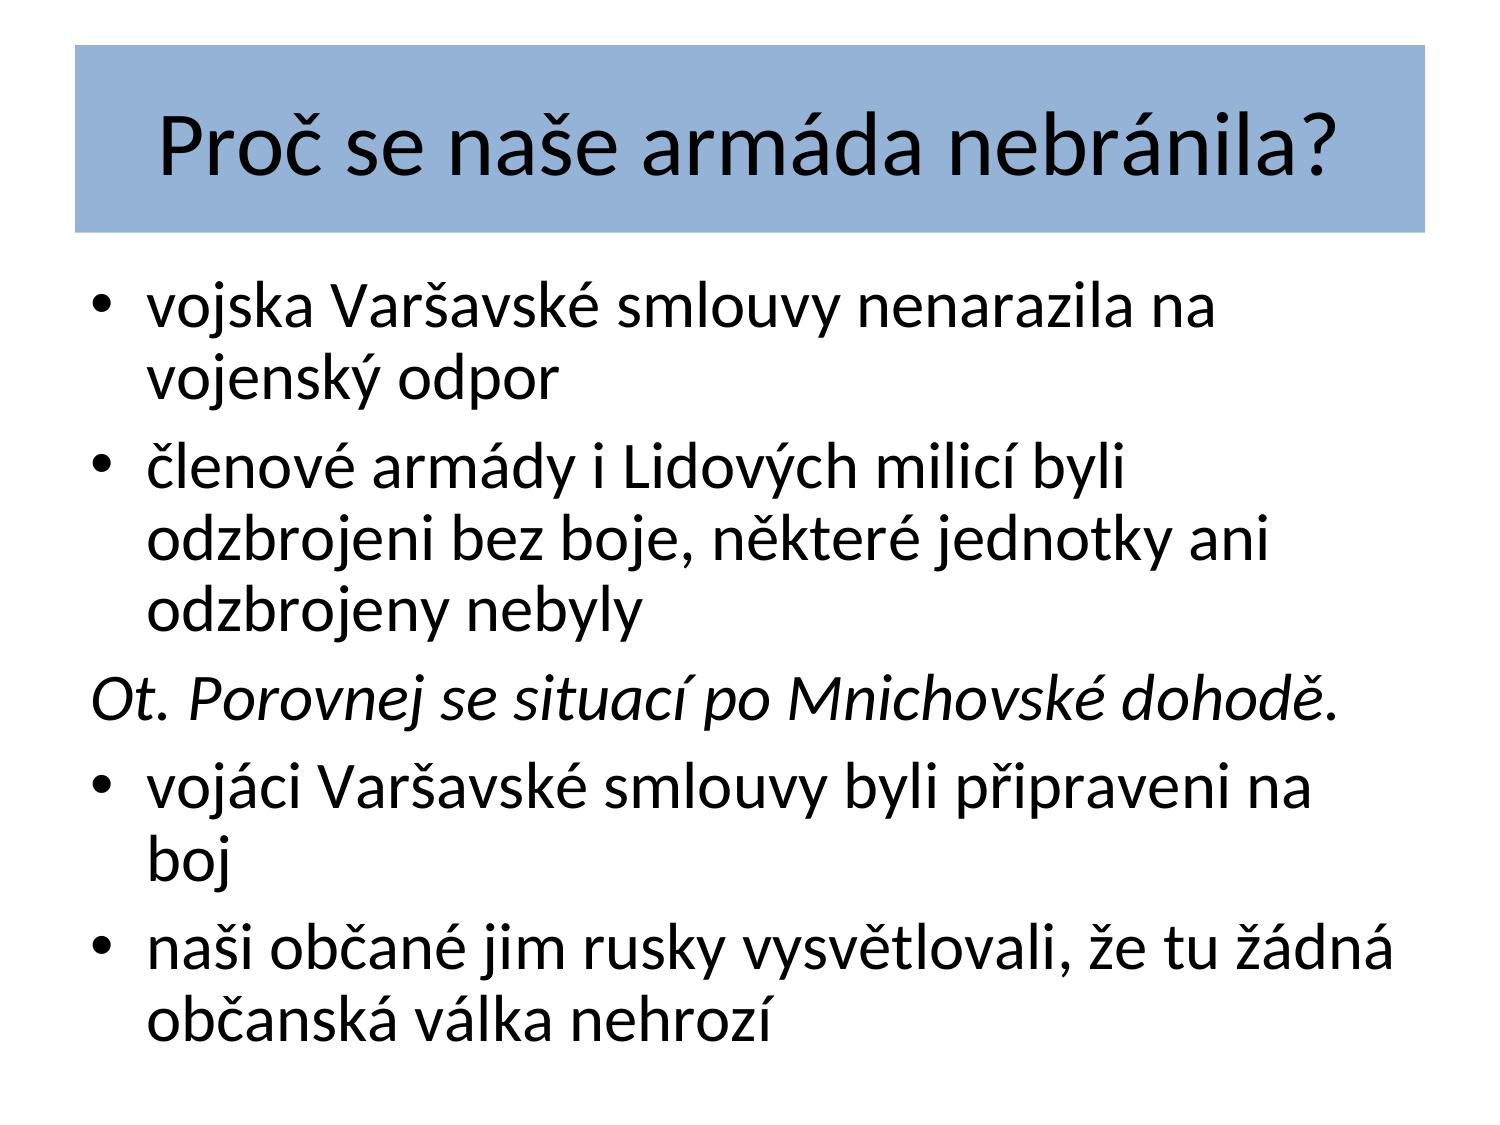

# Proč se naše armáda nebránila?
vojska Varšavské smlouvy nenarazila na vojenský odpor
členové armády i Lidových milicí byli odzbrojeni bez boje, některé jednotky ani odzbrojeny nebyly
Ot. Porovnej se situací po Mnichovské dohodě.
vojáci Varšavské smlouvy byli připraveni na boj
naši občané jim rusky vysvětlovali, že tu žádná občanská válka nehrozí